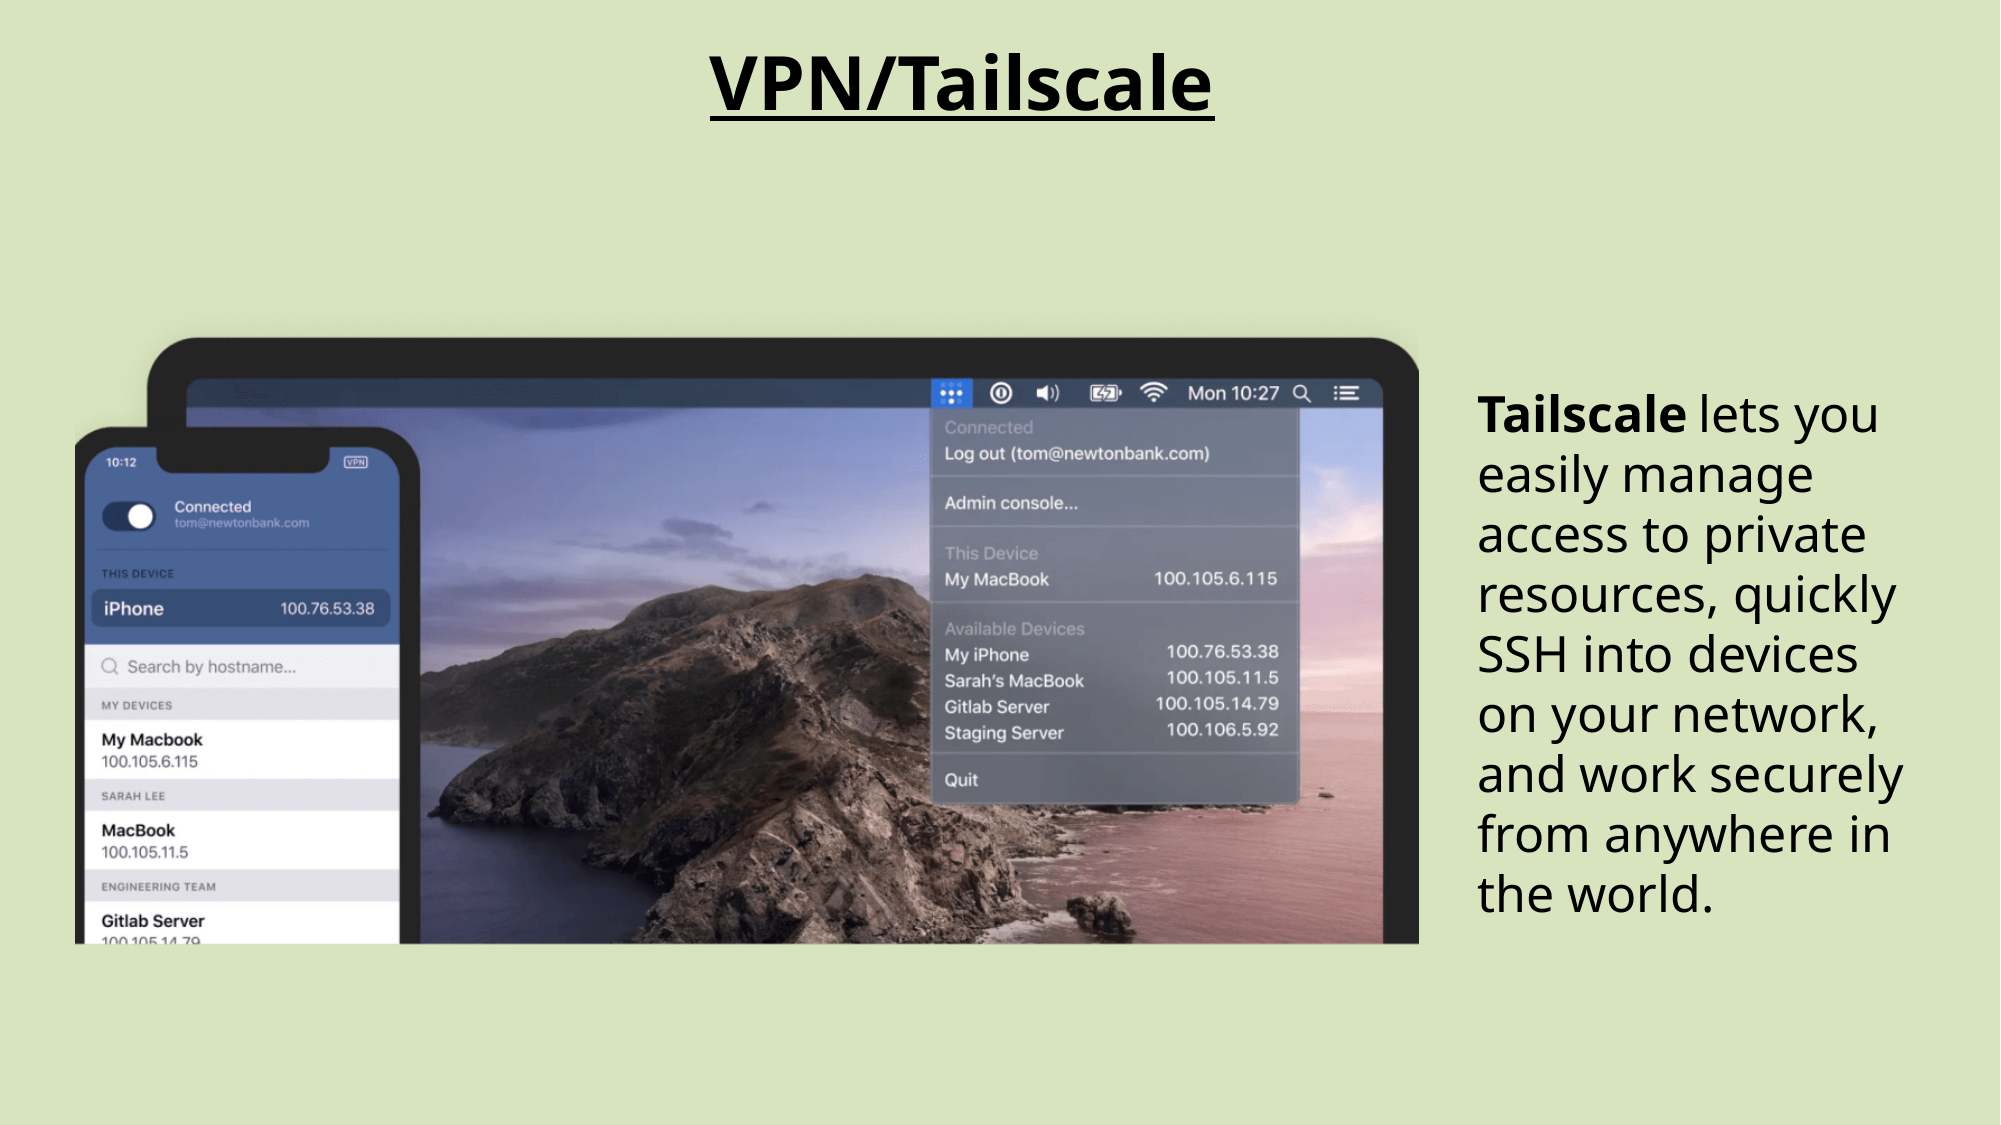

VPN/Tailscale
Tailscale lets you easily manage access to private resources, quickly SSH into devices on your network, and work securely from anywhere in the world.